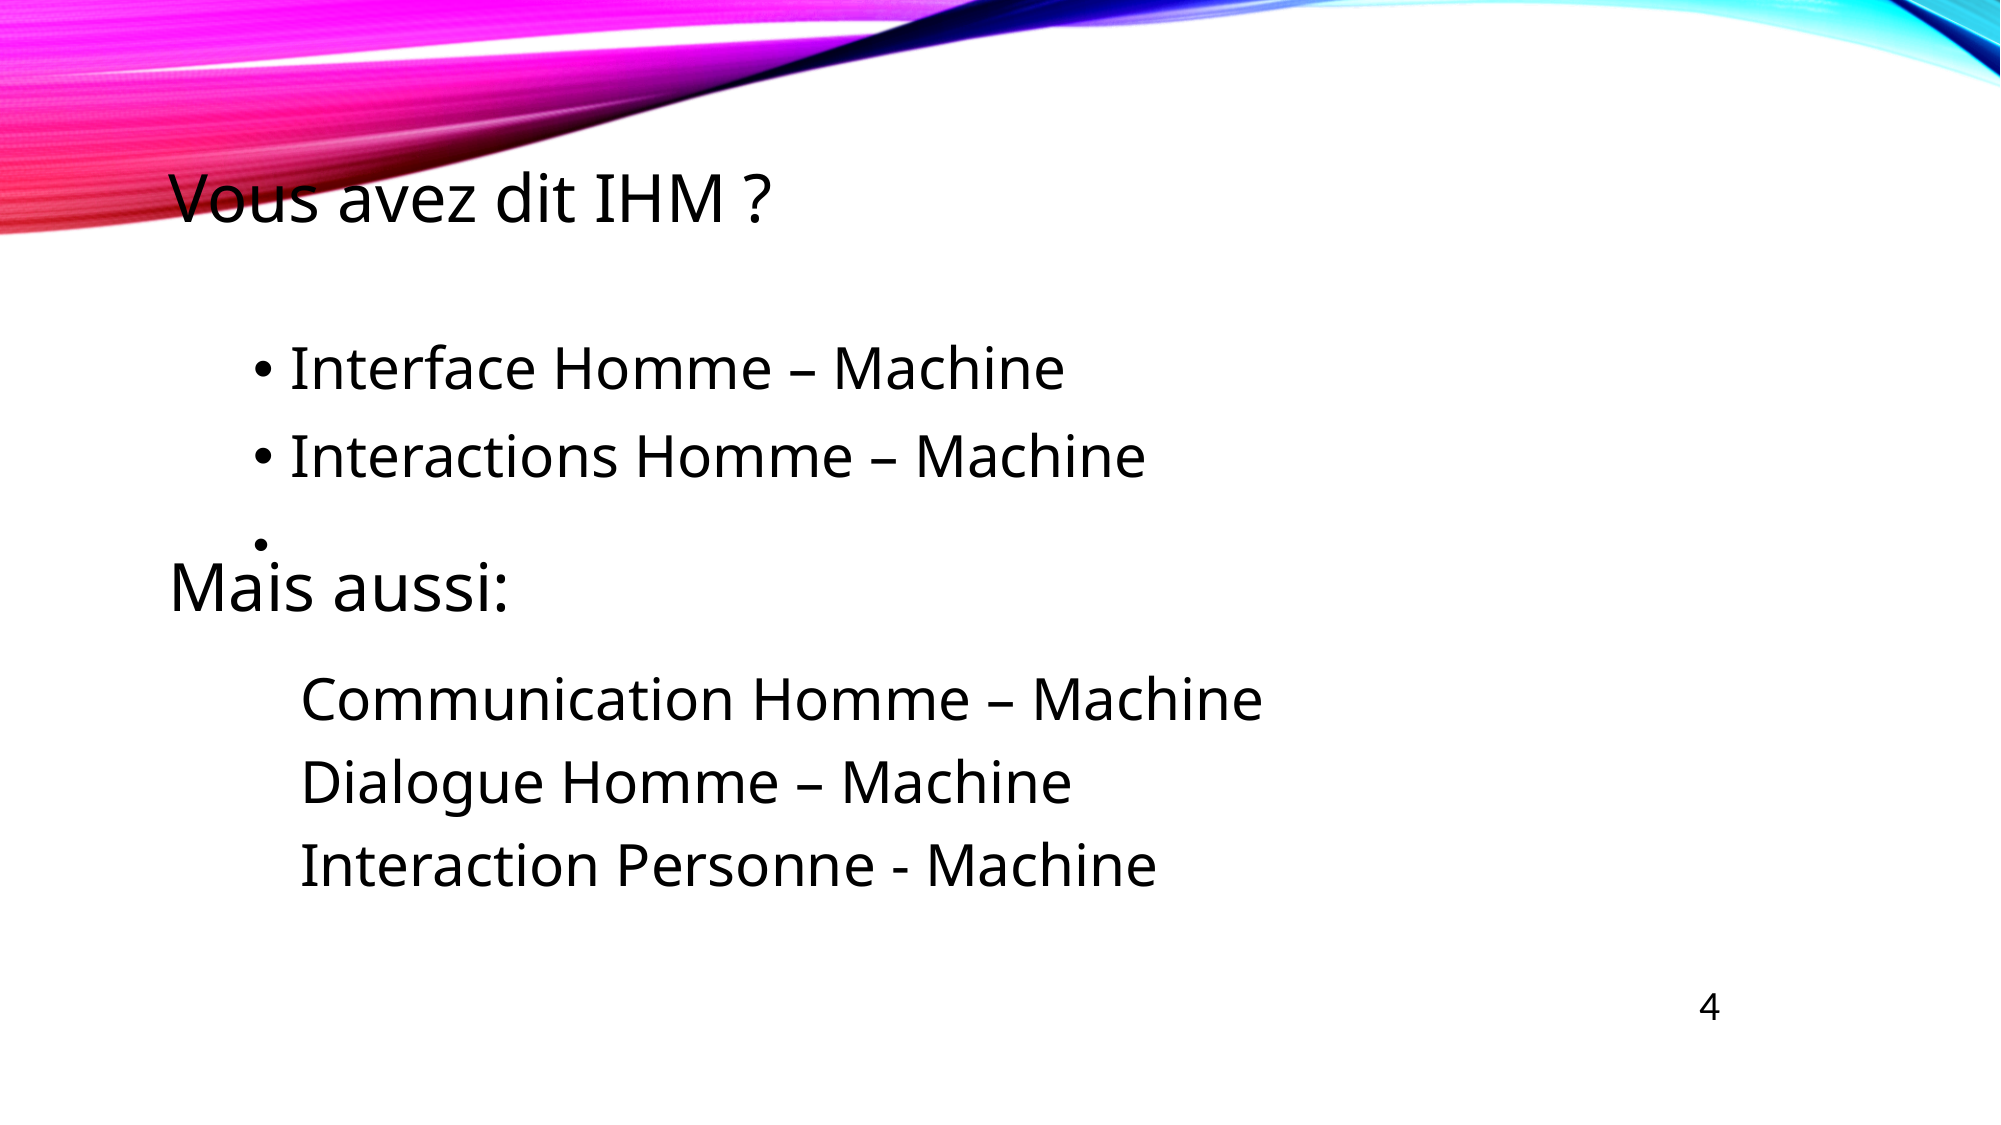

# Vous avez dit IHM ?
Interface Homme – Machine
Interactions Homme – Machine
Mais aussi:
Communication Homme – Machine
Dialogue Homme – Machine
Interaction Personne - Machine